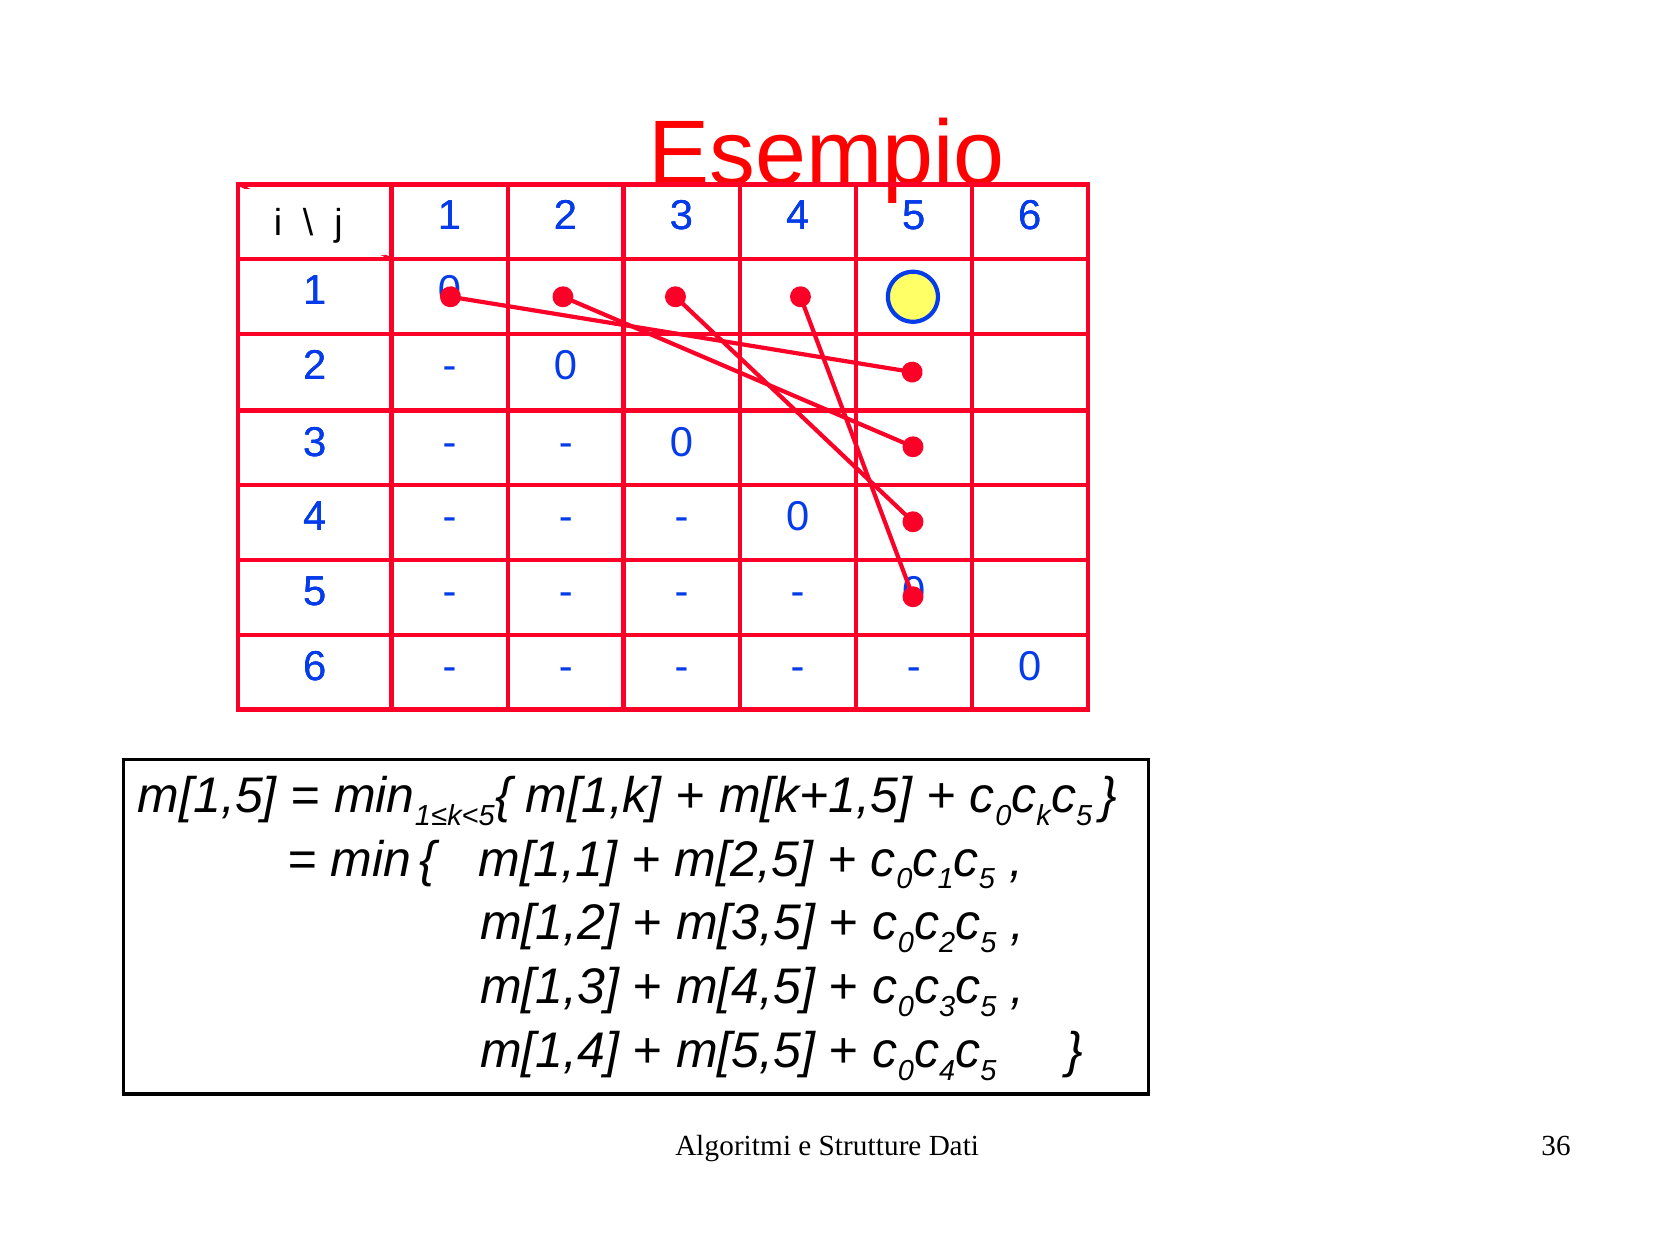

# Esempio
L R
1
2
3
4
5
6
1
2
3
4
5
6
L R
1
2
3
4
5
6
1
2
-
3
-
-
4
-
-
-
5
-
-
-
-
6
-
-
-
-
-
L R
1
2
3
4
5
6
1
0
2
0
3
0
4
0
5
0
6
0
i \ j
m[1,5] = min1≤k<5{ m[1,k] + m[k+1,5] + c0ckc5 }
	= min { m[1,1] + m[2,5] + c0c1c5 ,
		 m[1,2] + m[3,5] + c0c2c5 ,
		 m[1,3] + m[4,5] + c0c3c5 ,
		 m[1,4] + m[5,5] + c0c4c5 }
Algoritmi e Strutture Dati
36